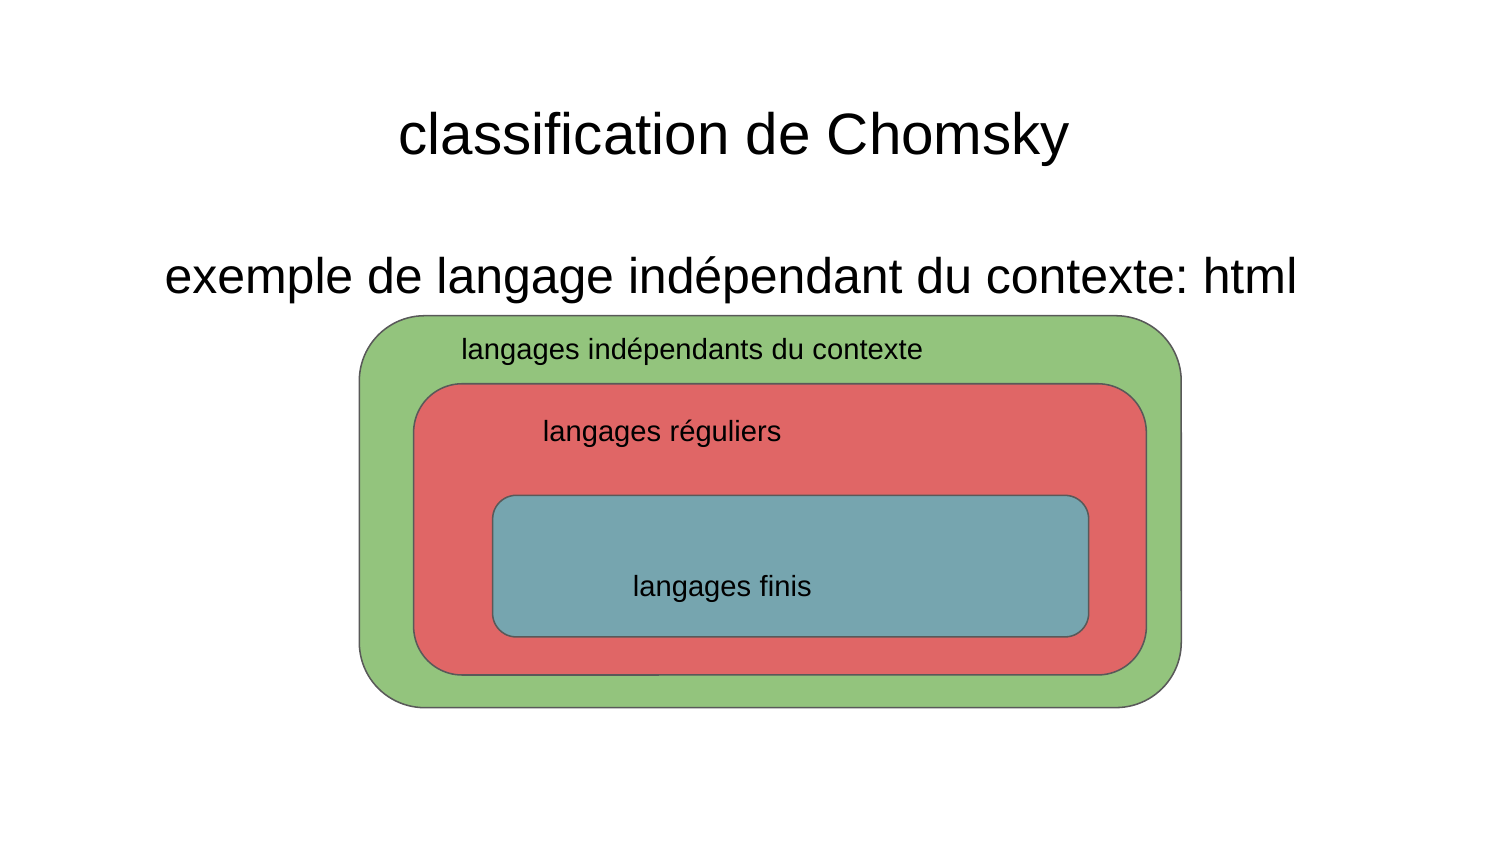

# classification de Chomsky
exemple de langage indépendant du contexte: html
langages indépendants du contexte
langages réguliers
langages finis